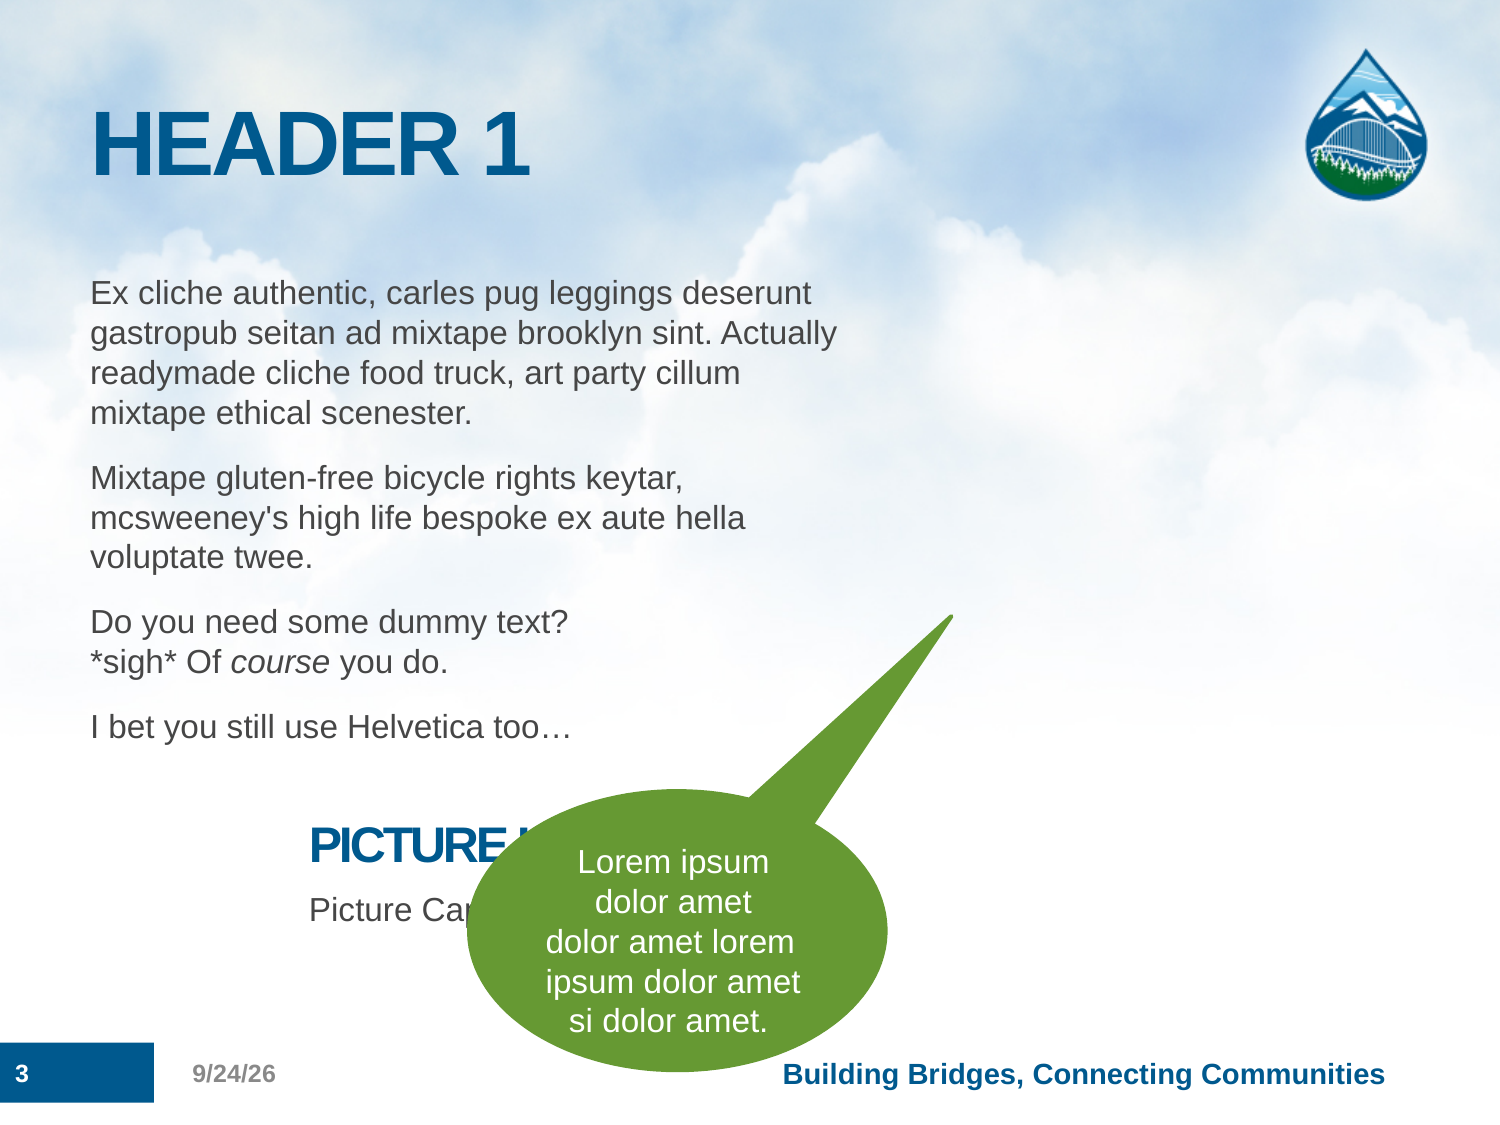

HEADER 1
Ex cliche authentic, carles pug leggings deserunt gastropub seitan ad mixtape brooklyn sint. Actually readymade cliche food truck, art party cillum mixtape ethical scenester.
Mixtape gluten-free bicycle rights keytar, mcsweeney's high life bespoke ex aute hella voluptate twee.
Do you need some dummy text?
*sigh* Of course you do.
I bet you still use Helvetica too…
# PICTURE HEADLINE
Lorem ipsum dolor amet
dolor amet lorem ipsum dolor amet
si dolor amet.
Picture Caption